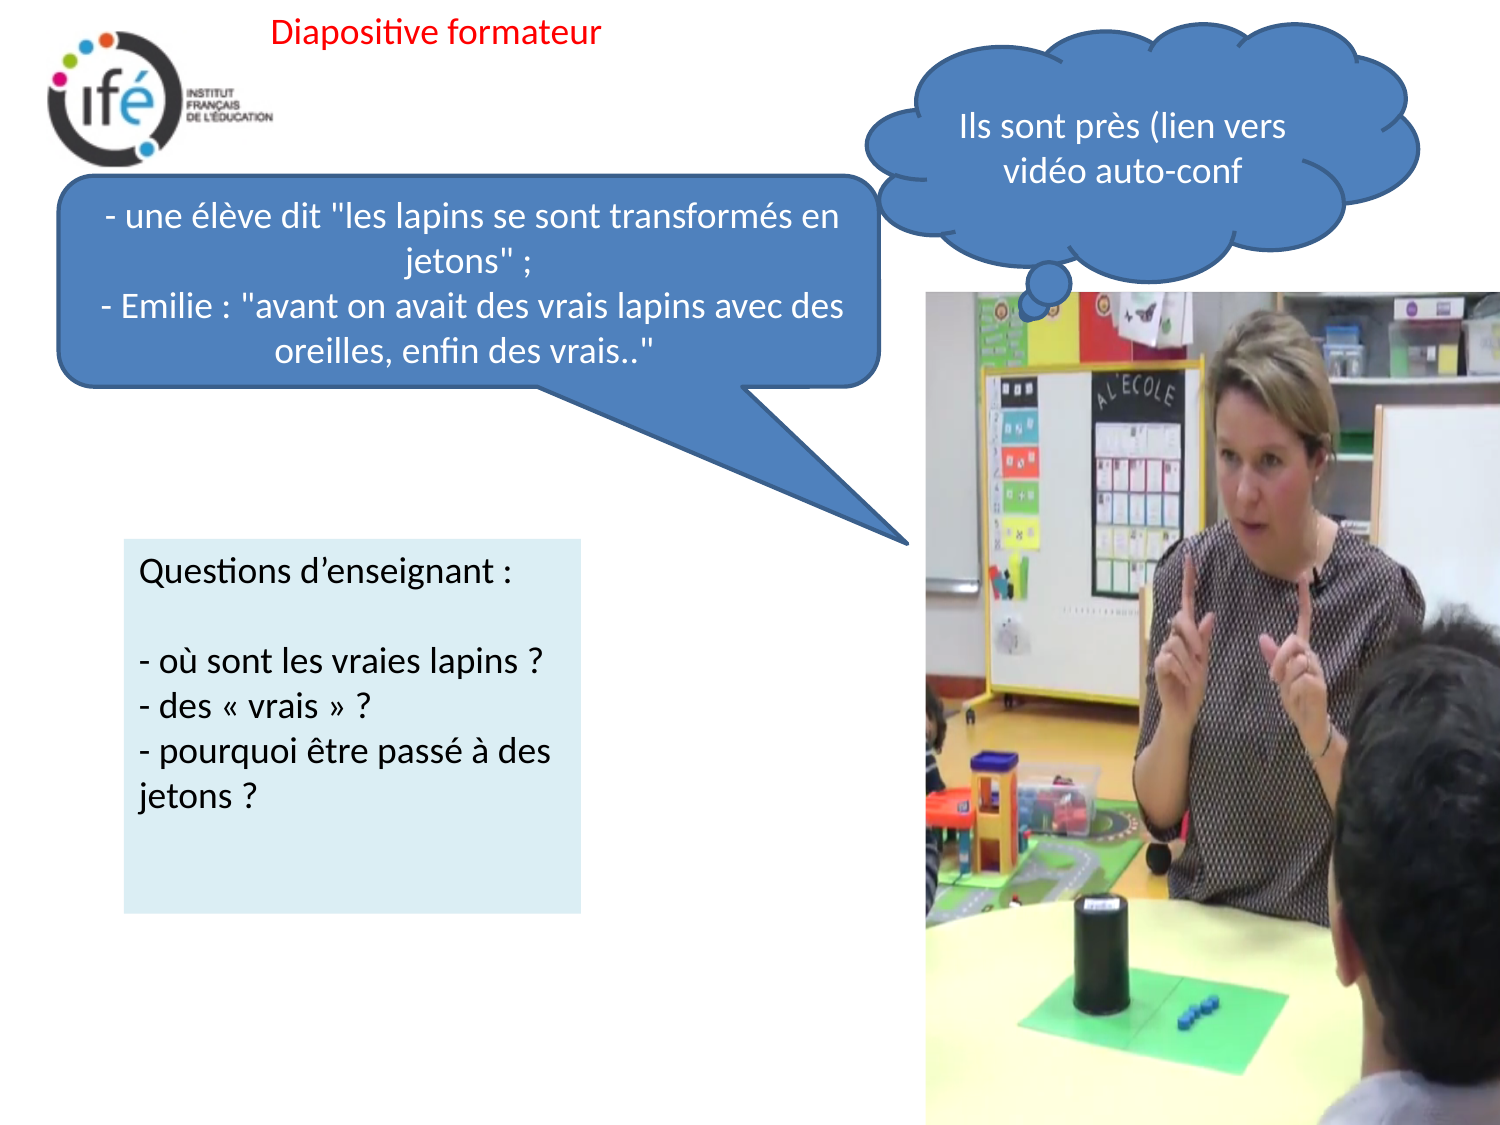

Diapositive formateur
Ils sont près (lien vers vidéo auto-conf
#
 - une élève dit "les lapins se sont transformés en jetons" ;
 - Emilie : "avant on avait des vrais lapins avec des oreilles, enfin des vrais.."
Questions d’enseignant :
- où sont les vraies lapins ?
- des « vrais » ?
- pourquoi être passé à des jetons ?